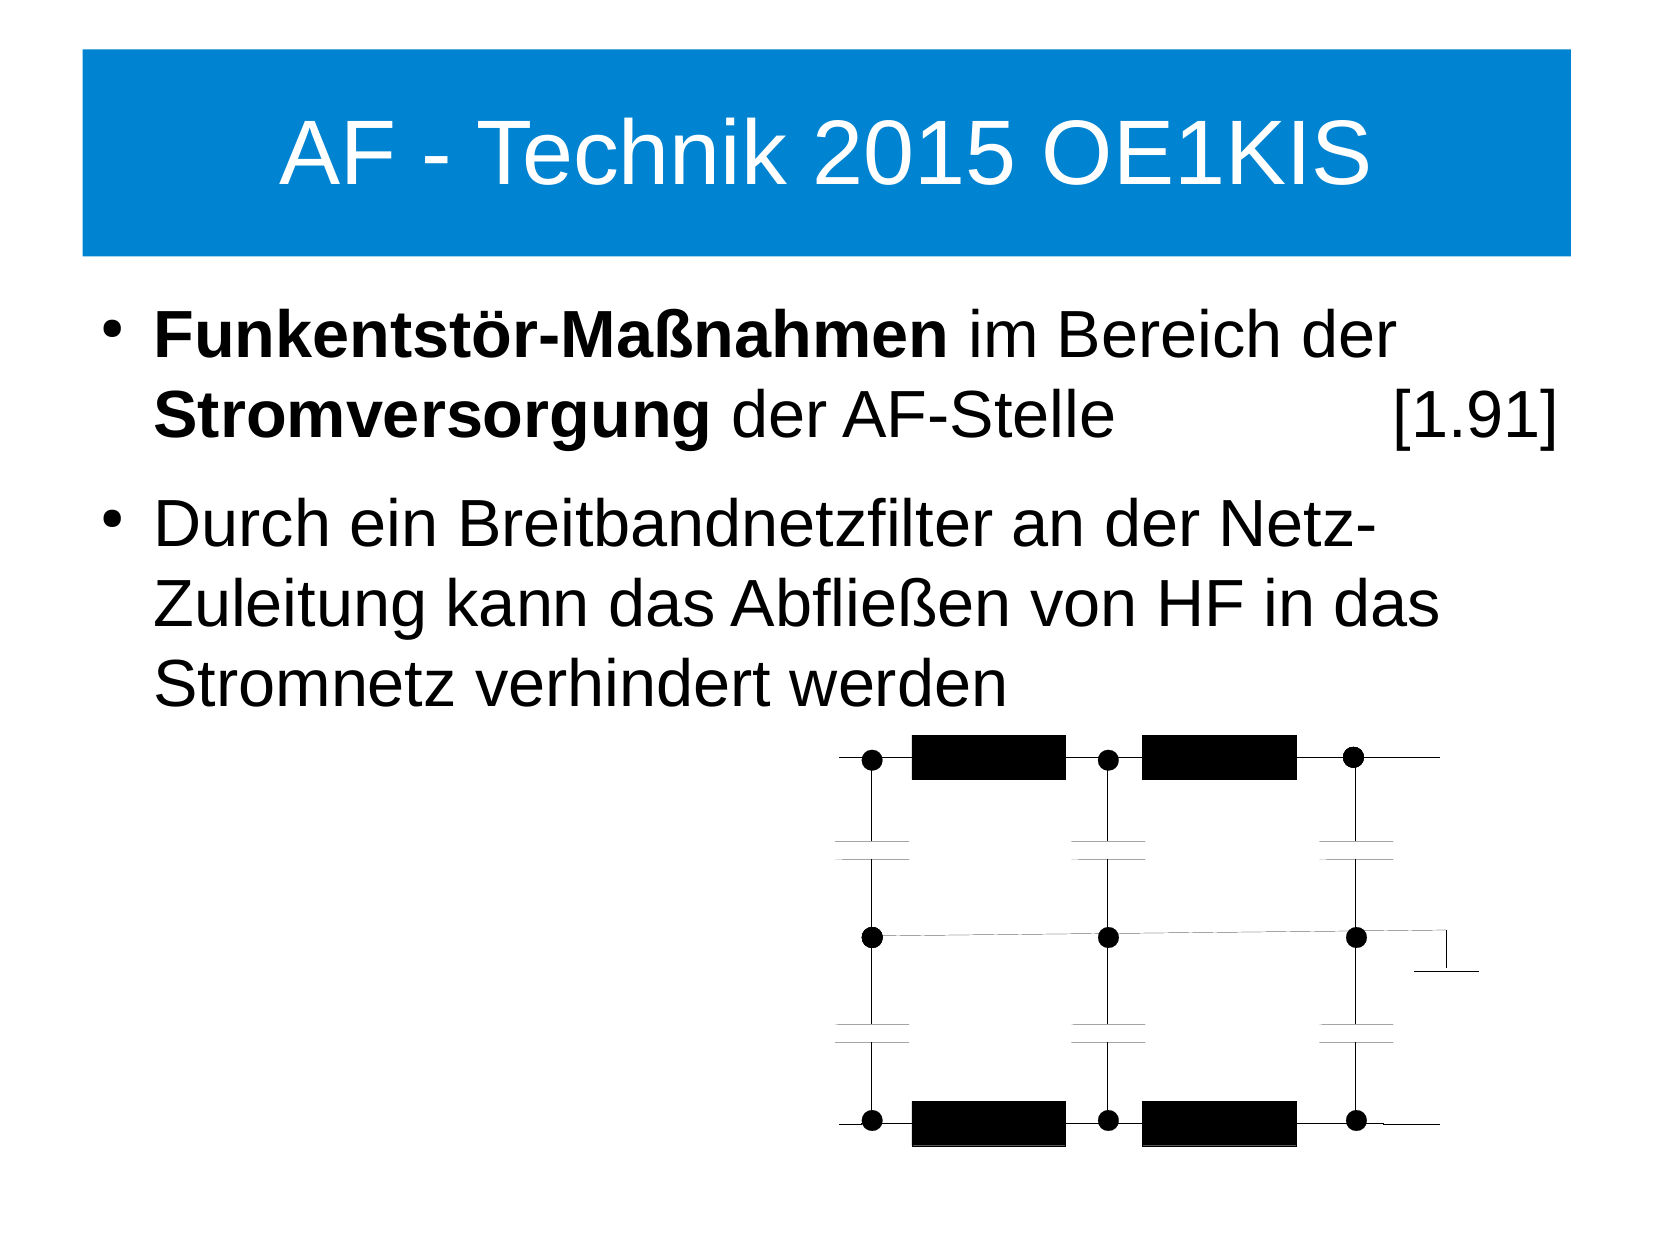

# AF - Technik 2015 OE1KIS
Funkentstör-Maßnahmen im Bereich der Stromversorgung der AF-Stelle [1.91]
Durch ein Breitbandnetzfilter an der Netz-Zuleitung kann das Abfließen von HF in das Stromnetz verhindert werden